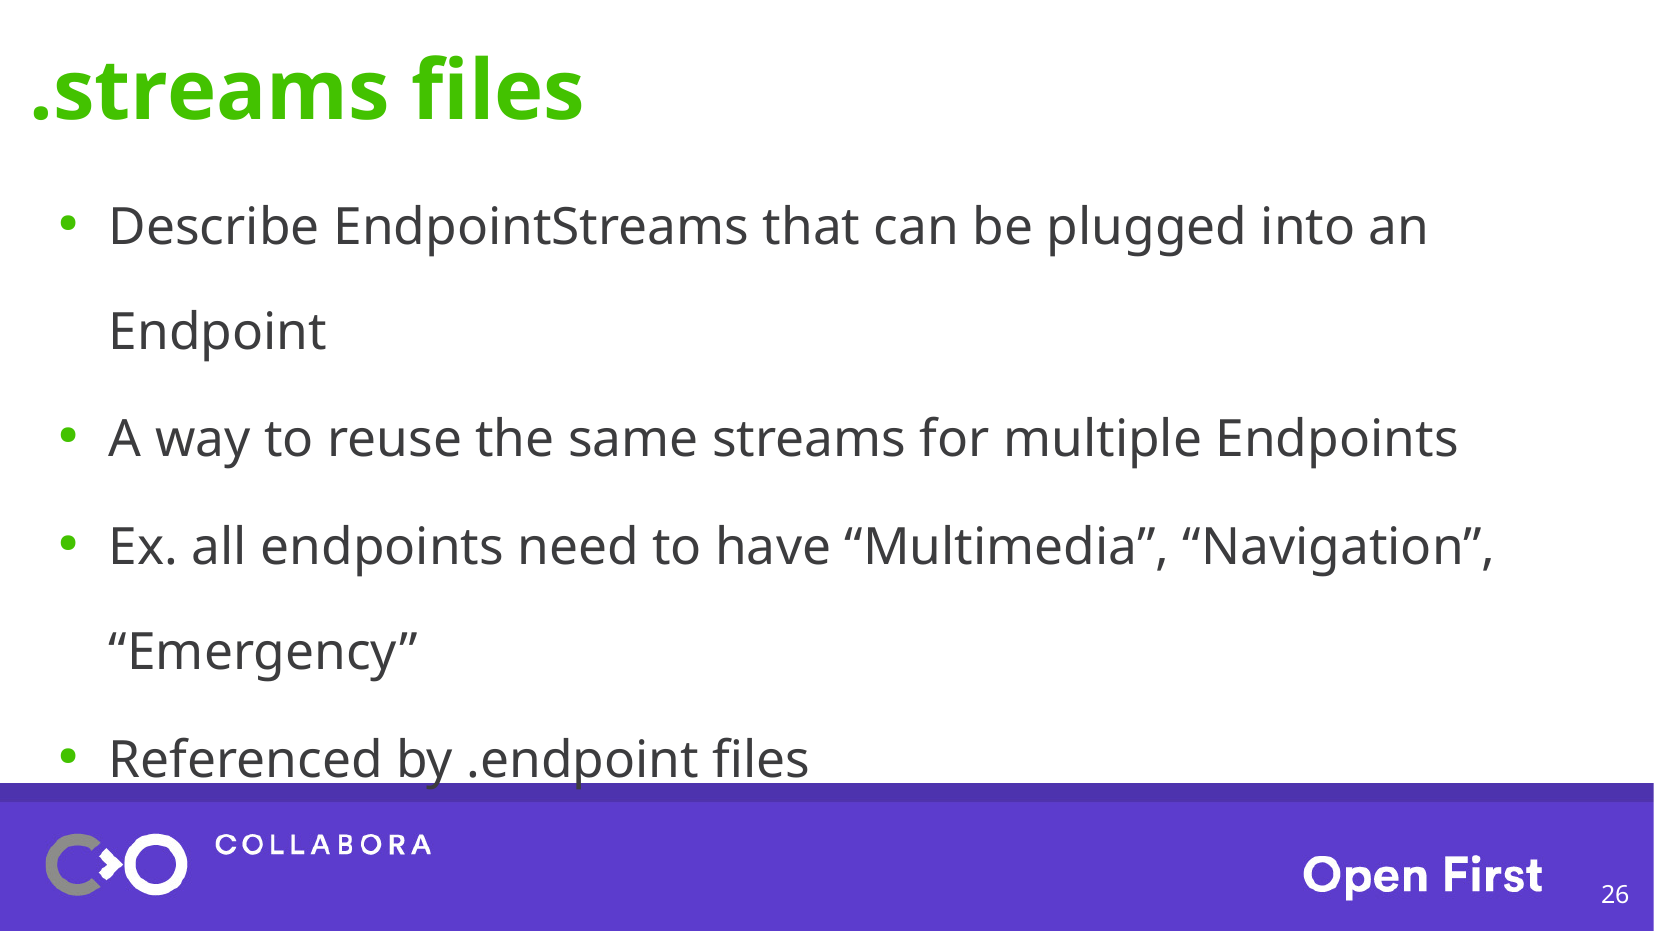

# .streams files
Describe EndpointStreams that can be plugged into an Endpoint
A way to reuse the same streams for multiple Endpoints
Ex. all endpoints need to have “Multimedia”, “Navigation”, “Emergency”
Referenced by .endpoint files